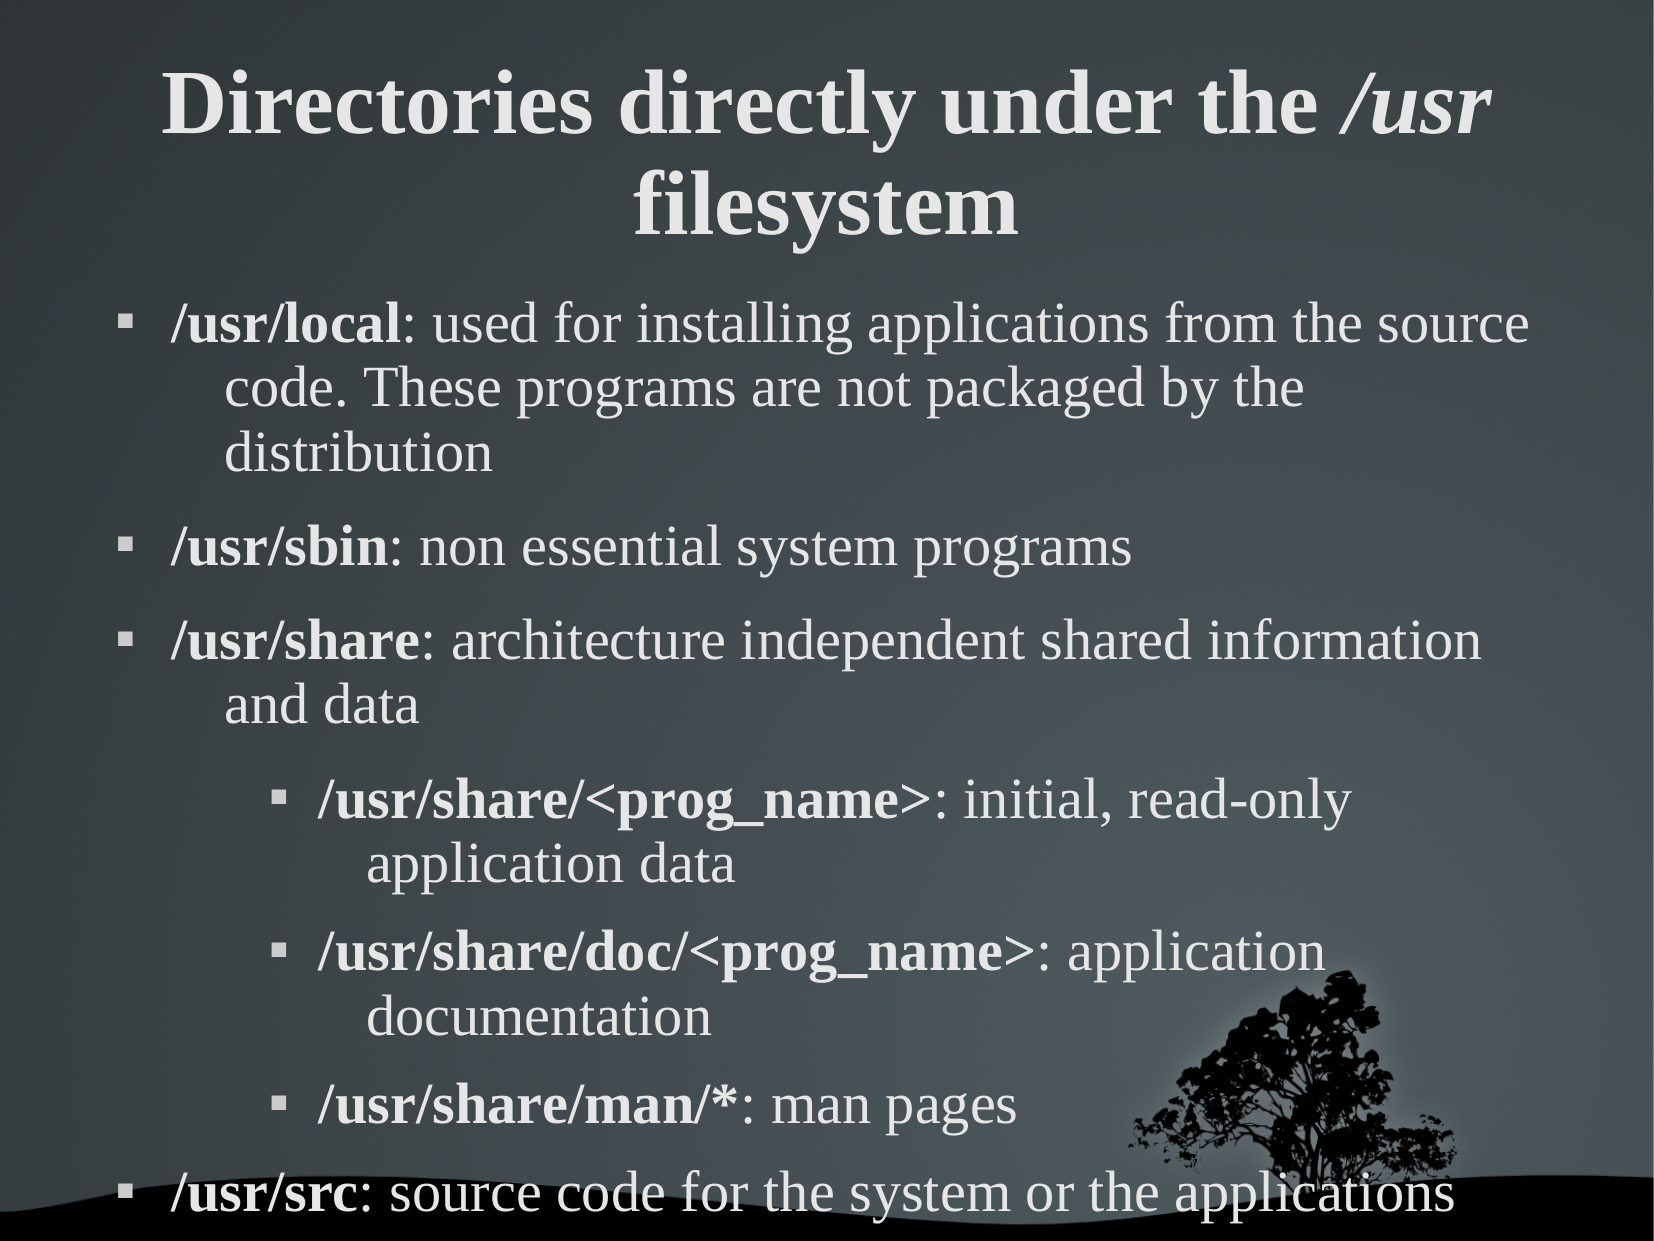

Directories directly under the /usr filesystem
# /usr/local: used for installing applications from the source code. These programs are not packaged by the distribution
/usr/sbin: non essential system programs
/usr/share: architecture independent shared information and data
/usr/share/<prog_name>: initial, read-only application data
/usr/share/doc/<prog_name>: application documentation
/usr/share/man/*: man pages
/usr/src: source code for the system or the applications